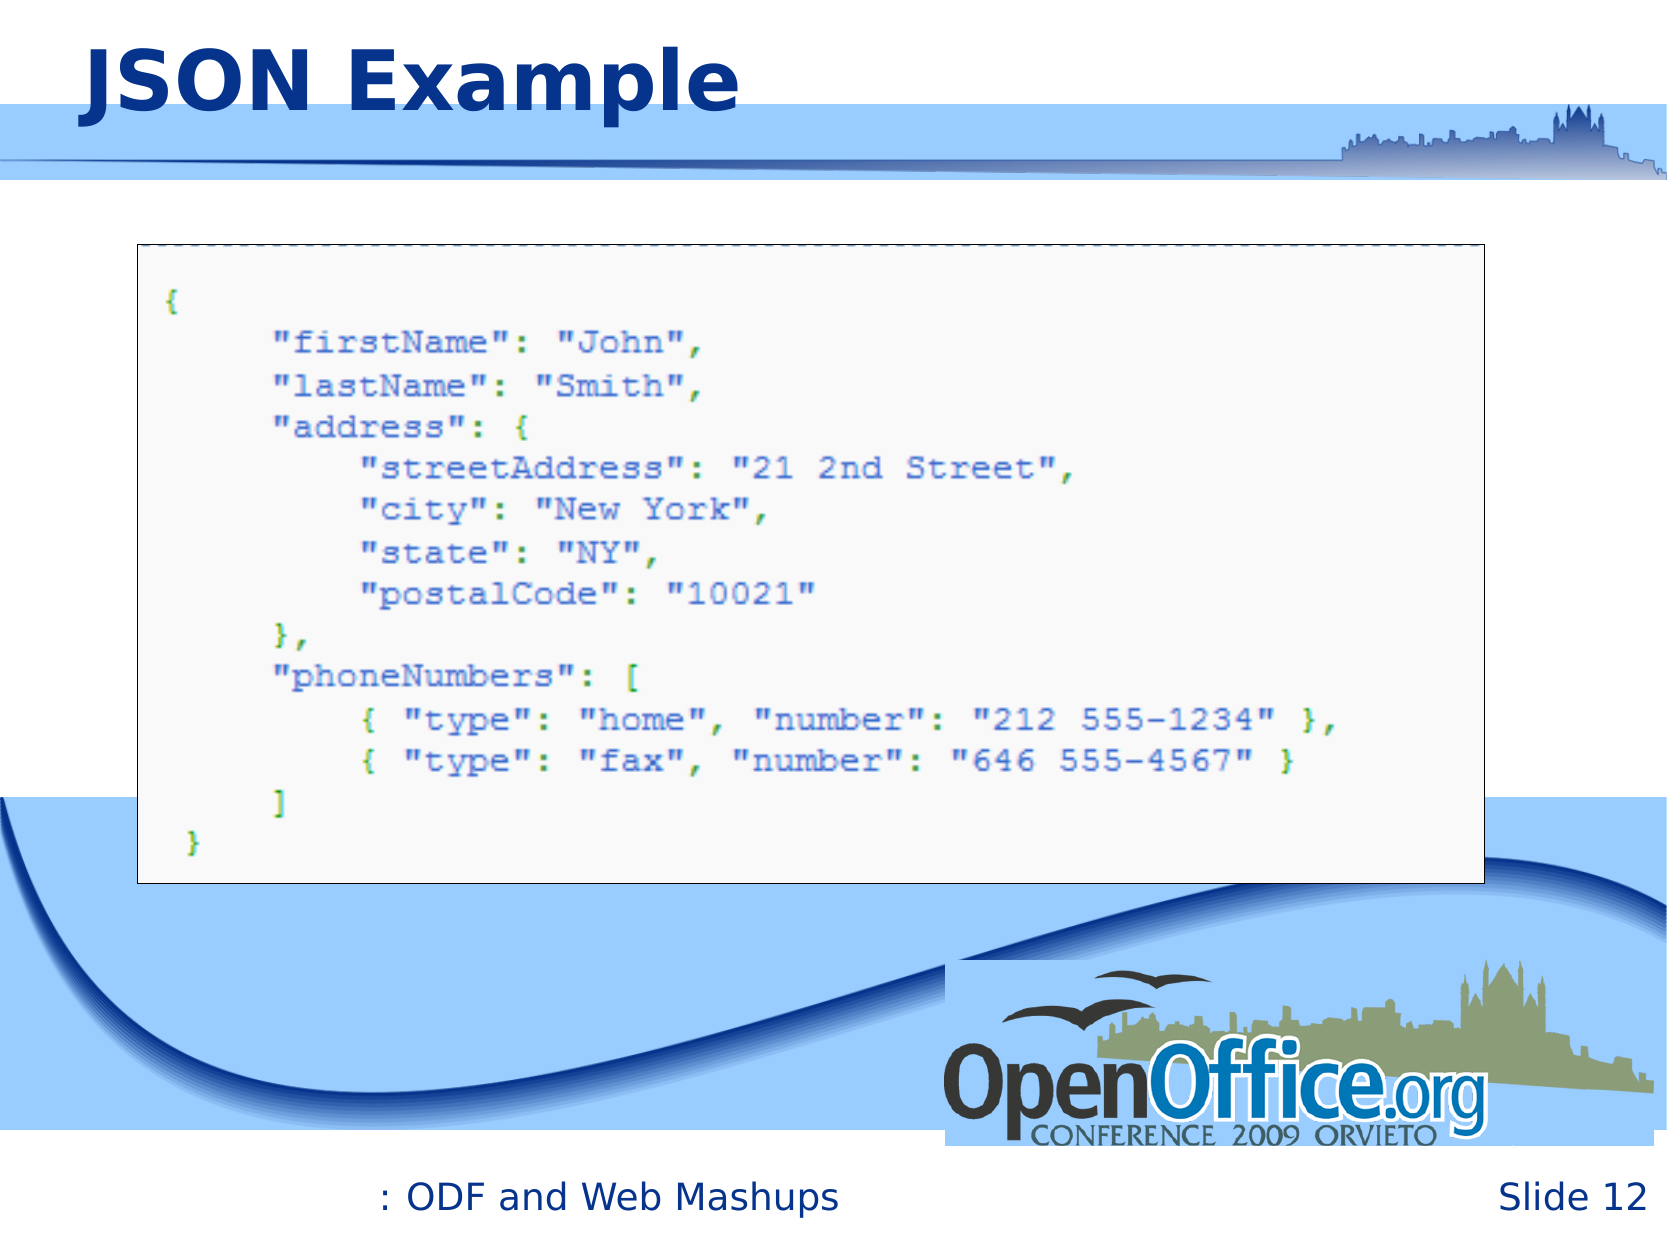

# JSON Example
ODF and Web Mashups
12